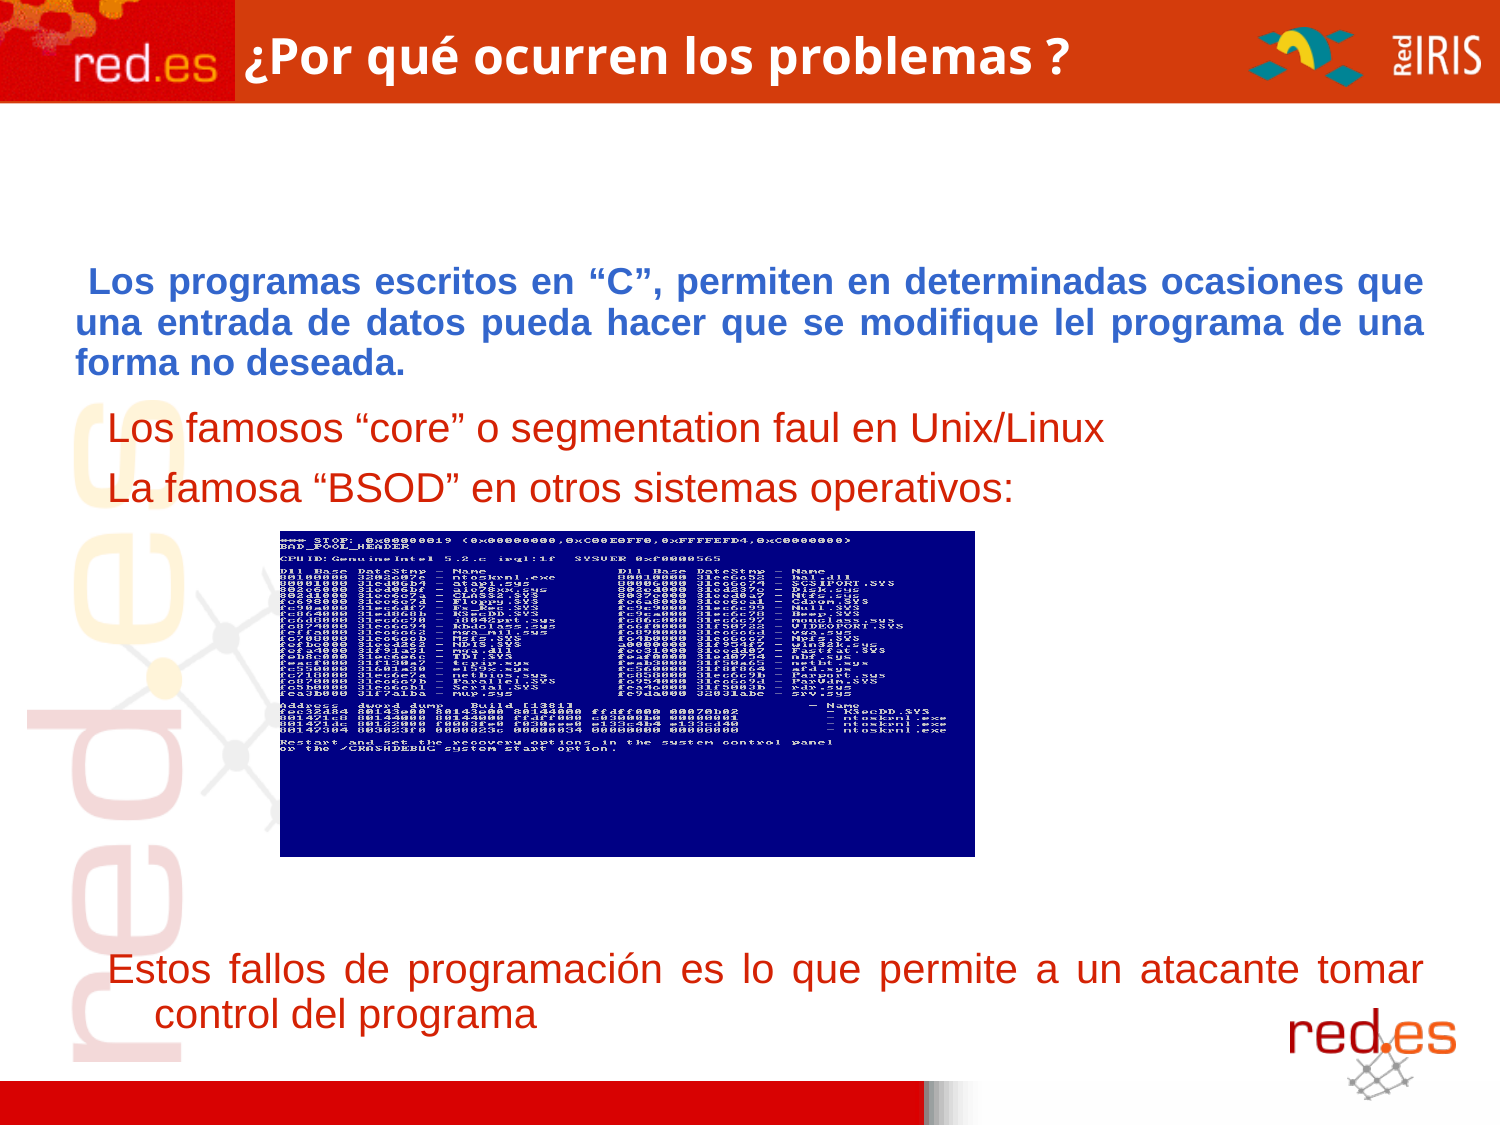

# ¿Por qué ocurren los problemas ?
 Los programas escritos en “C”, permiten en determinadas ocasiones que una entrada de datos pueda hacer que se modifique lel programa de una forma no deseada.
Los famosos “core” o segmentation faul en Unix/Linux
La famosa “BSOD” en otros sistemas operativos:
Estos fallos de programación es lo que permite a un atacante tomar control del programa